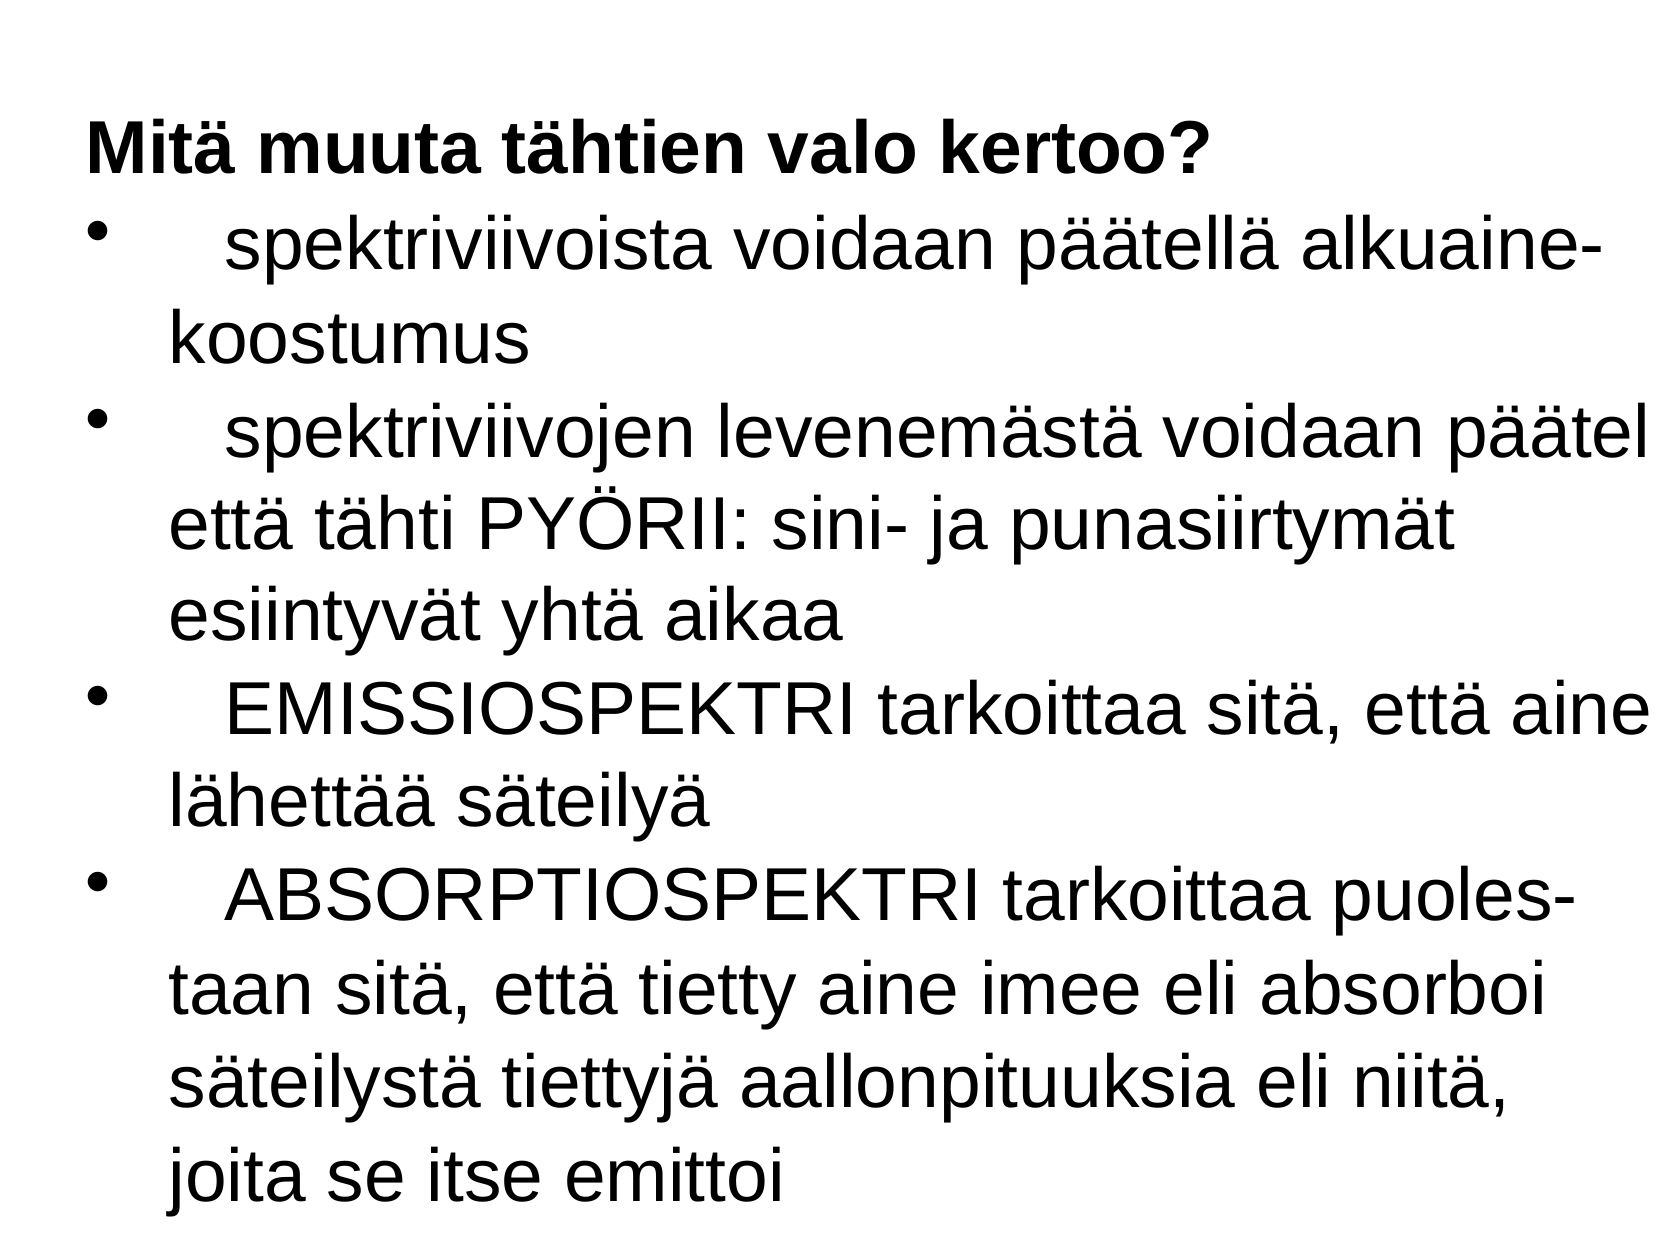

Mitä muuta tähtien valo kertoo?
 spektriviivoista voidaan päätellä alkuaine-
 koostumus
 spektriviivojen levenemästä voidaan päätellä
 että tähti PYÖRII: sini- ja punasiirtymät
 esiintyvät yhtä aikaa
 EMISSIOSPEKTRI tarkoittaa sitä, että aine
 lähettää säteilyä
 ABSORPTIOSPEKTRI tarkoittaa puoles-
 taan sitä, että tietty aine imee eli absorboi
 säteilystä tiettyjä aallonpituuksia eli niitä,
 joita se itse emittoi